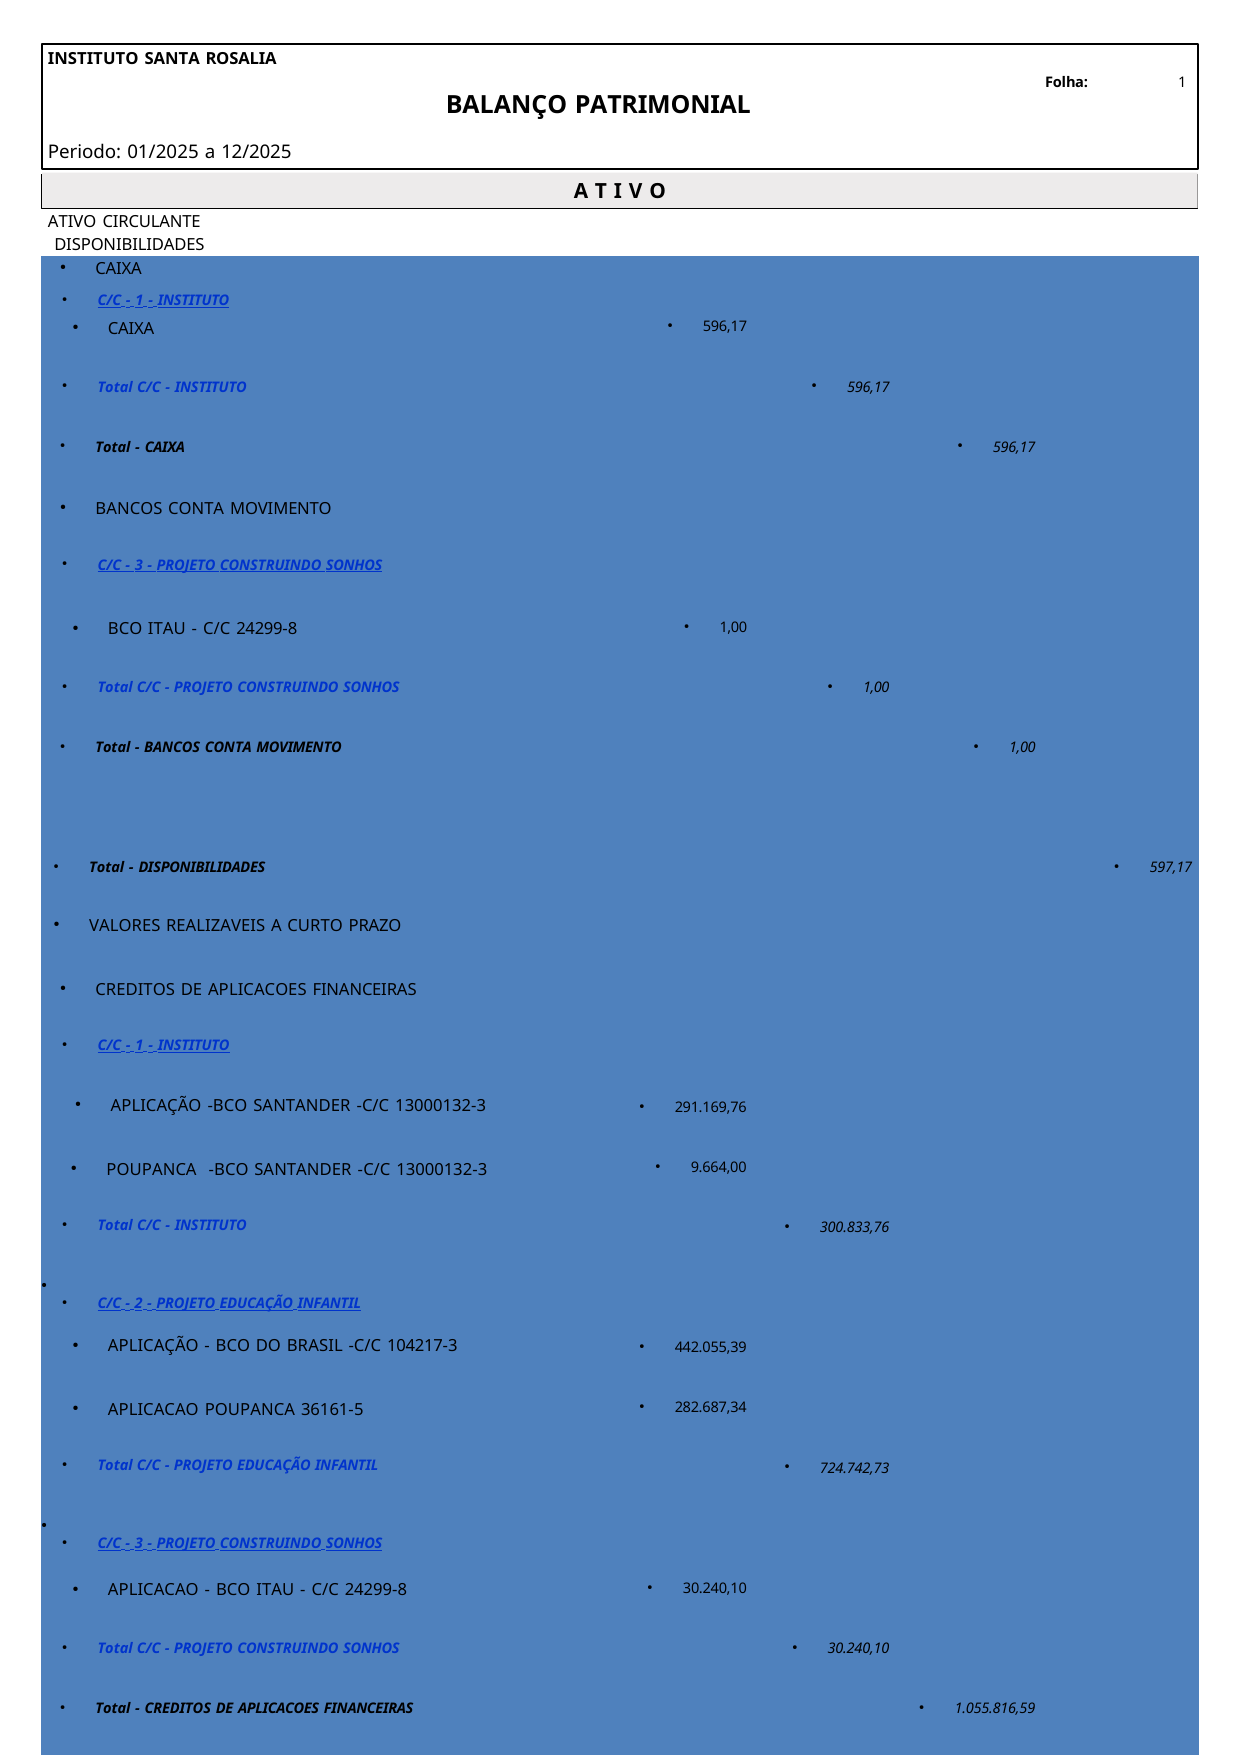

INSTITUTO SANTA ROSALIA
Folha:
1
BALANÇO PATRIMONIAL
Periodo: 01/2025 a 12/2025
A T I V O
ATIVO CIRCULANTE DISPONIBILIDADES
| CAIXA C/C - 1 - INSTITUTO | | | | |
| --- | --- | --- | --- | --- |
| CAIXA | 596,17 | | | |
| Total C/C - INSTITUTO | | 596,17 | | |
| Total - CAIXA | | | 596,17 | |
| BANCOS CONTA MOVIMENTO | | | | |
| C/C - 3 - PROJETO CONSTRUINDO SONHOS | | | | |
| BCO ITAU - C/C 24299-8 | 1,00 | | | |
| Total C/C - PROJETO CONSTRUINDO SONHOS | | 1,00 | | |
| Total - BANCOS CONTA MOVIMENTO | | | 1,00 | |
| | | | | |
| Total - DISPONIBILIDADES | | | | 597,17 |
| VALORES REALIZAVEIS A CURTO PRAZO | | | | |
| CREDITOS DE APLICACOES FINANCEIRAS | | | | |
| C/C - 1 - INSTITUTO | | | | |
| APLICAÇÃO -BCO SANTANDER -C/C 13000132-3 | 291.169,76 | | | |
| POUPANCA -BCO SANTANDER -C/C 13000132-3 | 9.664,00 | | | |
| Total C/C - INSTITUTO | | 300.833,76 | | |
| C/C - 2 - PROJETO EDUCAÇÃO INFANTIL | | | | |
| APLICAÇÃO - BCO DO BRASIL -C/C 104217-3 | 442.055,39 | | | |
| APLICACAO POUPANCA 36161-5 | 282.687,34 | | | |
| Total C/C - PROJETO EDUCAÇÃO INFANTIL | | 724.742,73 | | |
| C/C - 3 - PROJETO CONSTRUINDO SONHOS | | | | |
| APLICACAO - BCO ITAU - C/C 24299-8 | 30.240,10 | | | |
| Total C/C - PROJETO CONSTRUINDO SONHOS | | 30.240,10 | | |
| Total - CREDITOS DE APLICACOES FINANCEIRAS | | | 1.055.816,59 | |
| ADIANTAMENTOS | | | | |
| C/C - 2 - PROJETO EDUCAÇÃO INFANTIL | | | | |
| ADIANTAMENTOS A EMPREGADOS | 43.073,06 | | | |
| ADIANTAMENTO DE IMPOSTOS | 167,02 | | | |
| Total C/C - PROJETO EDUCAÇÃO INFANTIL | | 43.240,08 | | |
| Total - ADIANTAMENTOS | | | 43.240,08 | |
| | | | | |
| Total - VALORES REALIZAVEIS A CURTO PRAZO | | | | 1.099.056,67 |
| | | | | |
| TOTAL - ATIVO CIRCULANTE | | | | 1.099.653,84 |
| ATIVO NAO CIRCULANTE | | | | |
| ATIVO PERMANENTE | | | | |
| IMOBILIZADO TECNICO C/C - 1 - INSTITUTO | | | | |
| INSTALAÇÕES | 2.880,00 | | | |
| VEÍCULOS | 36.981,69 | | | |
| MÓVEIS E UTENSÍLIOS | 39.148,51 | | | |
| EQUIPAMENTOS DE INFORMÁTICA | 24.349,14 | | | |
| MÁQUINAS E EQUIPAMENTOS | 11.945,05 | | | |
| Total C/C - INSTITUTO | | 115.304,39 | | |
| C/C - 2 - PROJETO EDUCAÇÃO INFANTIL | | | | |
| MÓVEIS E UTENSÍLIOS | 27.782,26 | | | |
| EQUIPAMENTOS DE INFORMÁTICA | 27.354,16 | | | |
| MÁQUINAS E EQUIPAMENTOS | 4.990,00 | | | |
| Total C/C - PROJETO EDUCAÇÃO INFANTIL | | 60.126,42 | | |
| Total - IMOBILIZADO TECNICO | | | 175.430,81 | |
| DEPRECIACOES ACUMULADAS | | | | |
| C/C - 1 - INSTITUTO | | | | |